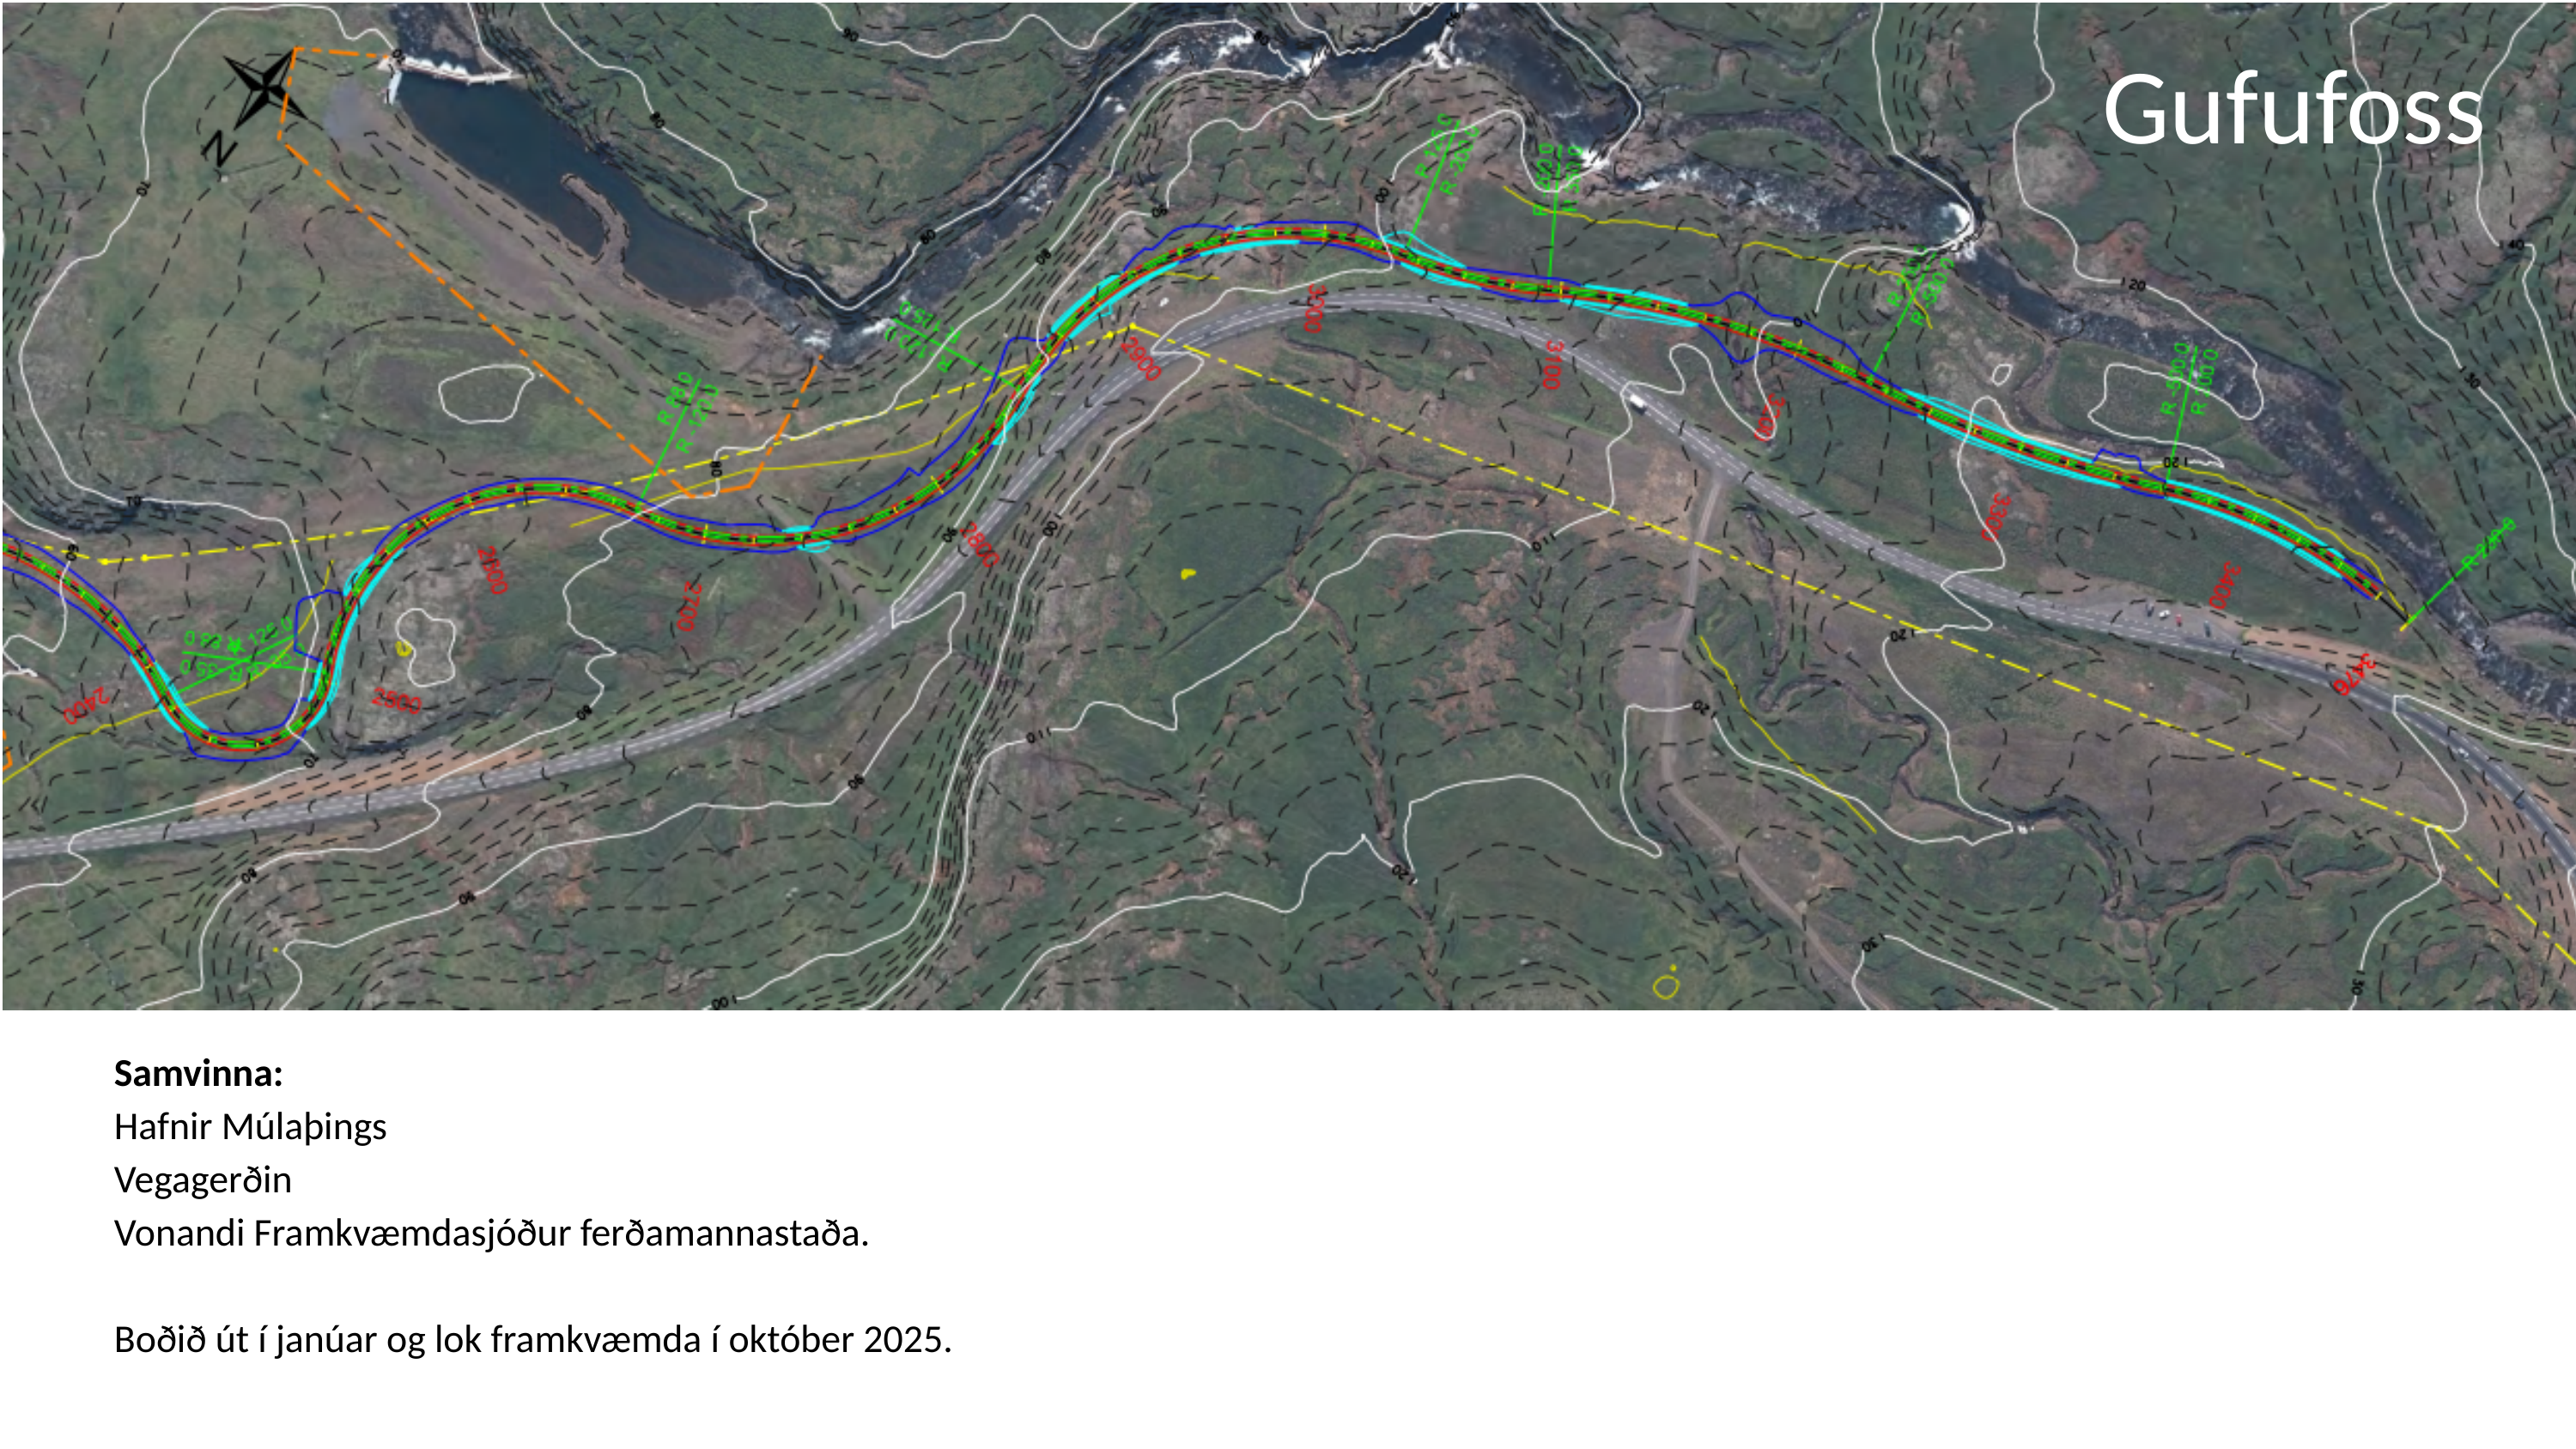

Gufufoss
Samvinna:
Hafnir Múlaþings
Vegagerðin
Vonandi Framkvæmdasjóður ferðamannastaða.
Boðið út í janúar og lok framkvæmda í október 2025.